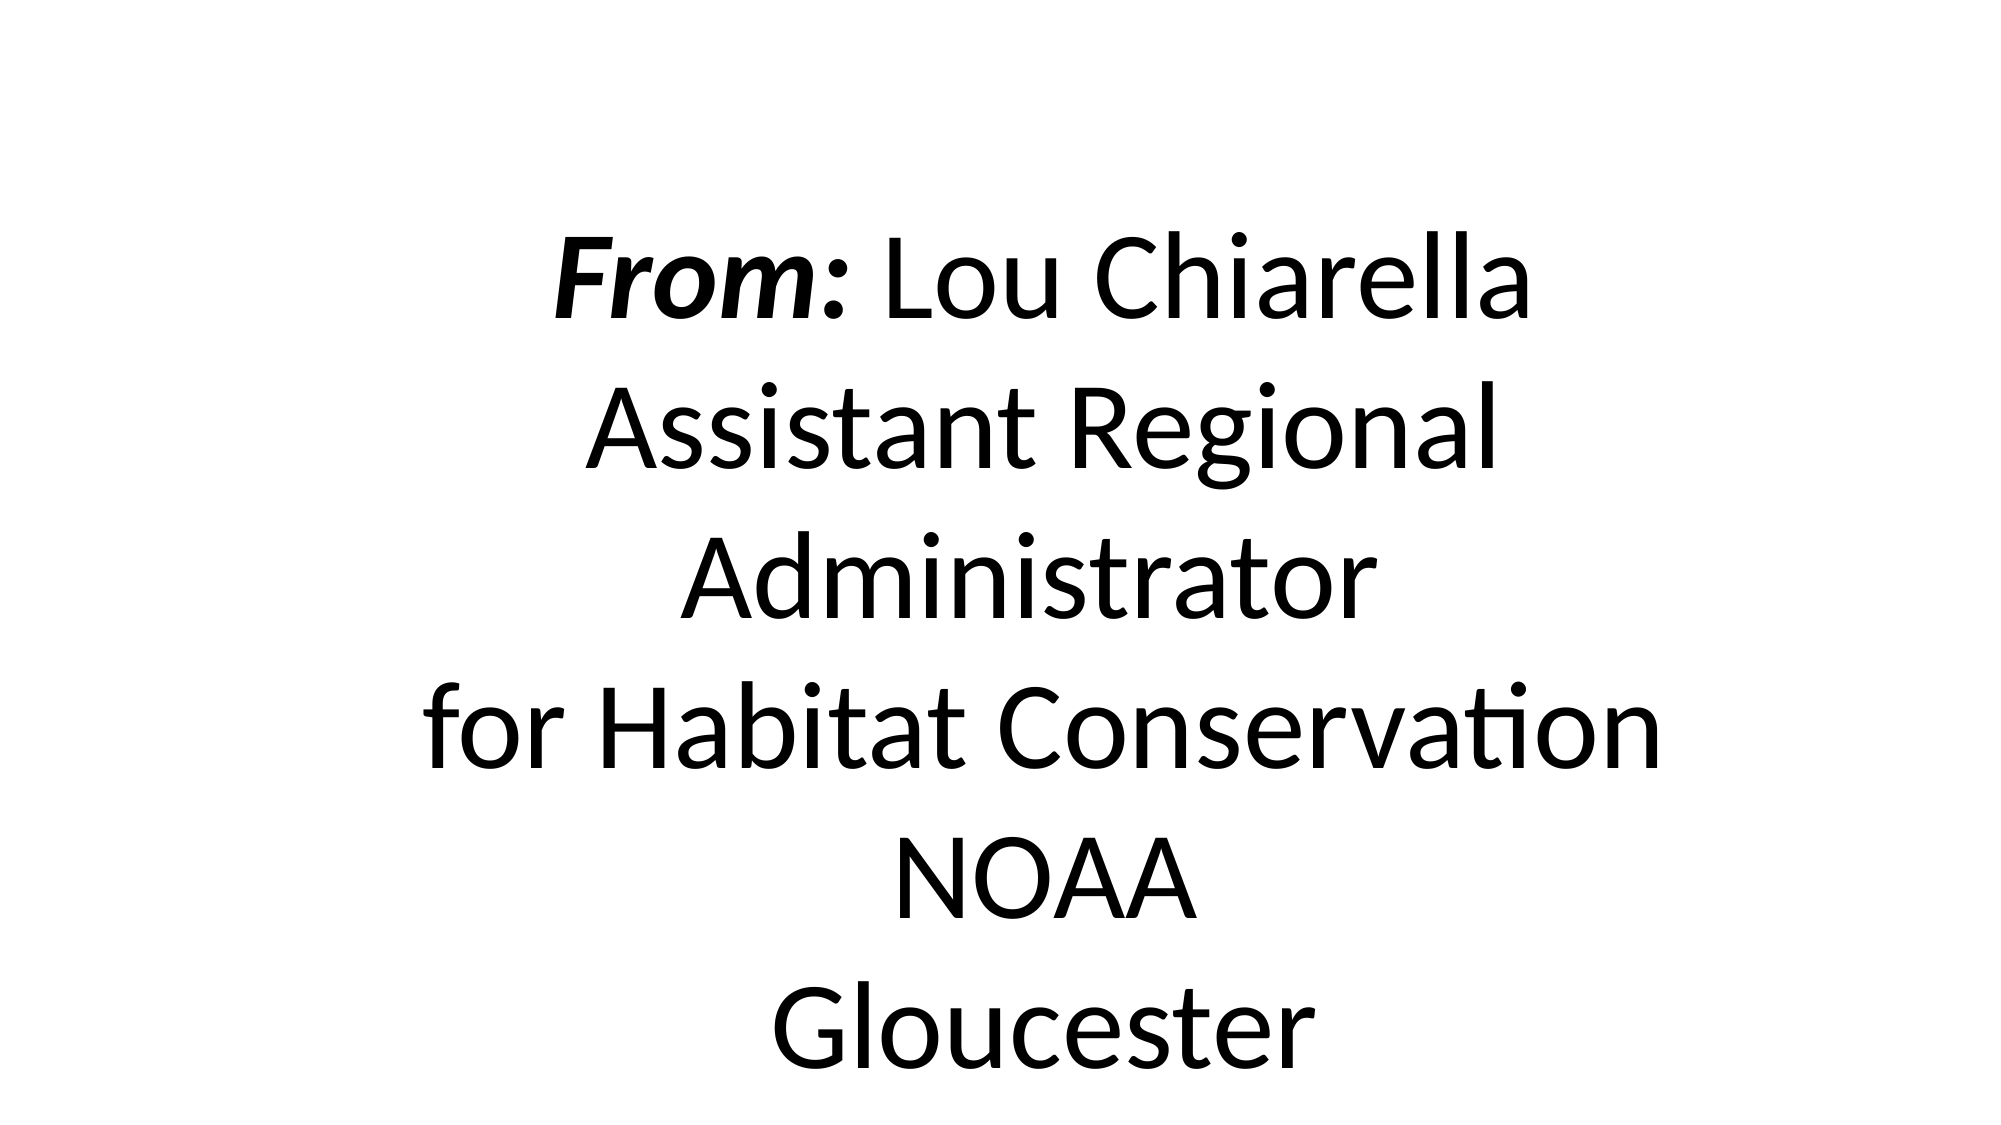

From: Lou Chiarella
Assistant Regional Administrator
for Habitat Conservation
NOAA
Gloucester